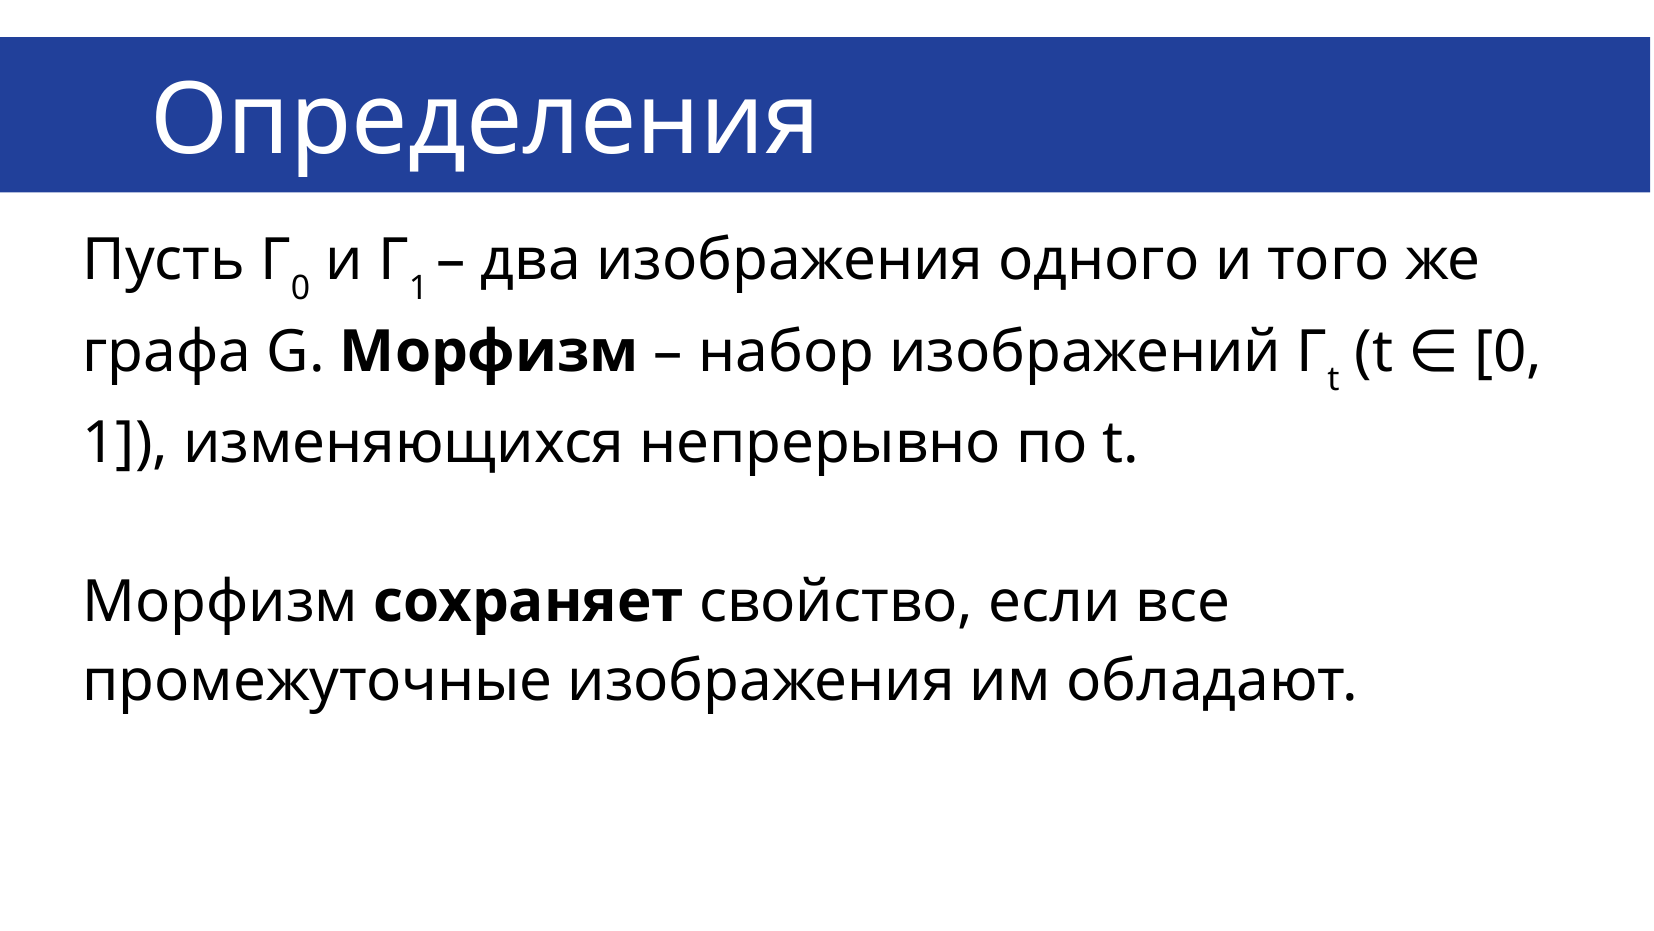

# Определения
Пусть Г0 и Г1 – два изображения одного и того же графа G. Морфизм – набор изображений Гt (t ∈ [0, 1]), изменяющихся непрерывно по t.
Морфизм сохраняет свойство, если все промежуточные изображения им обладают.